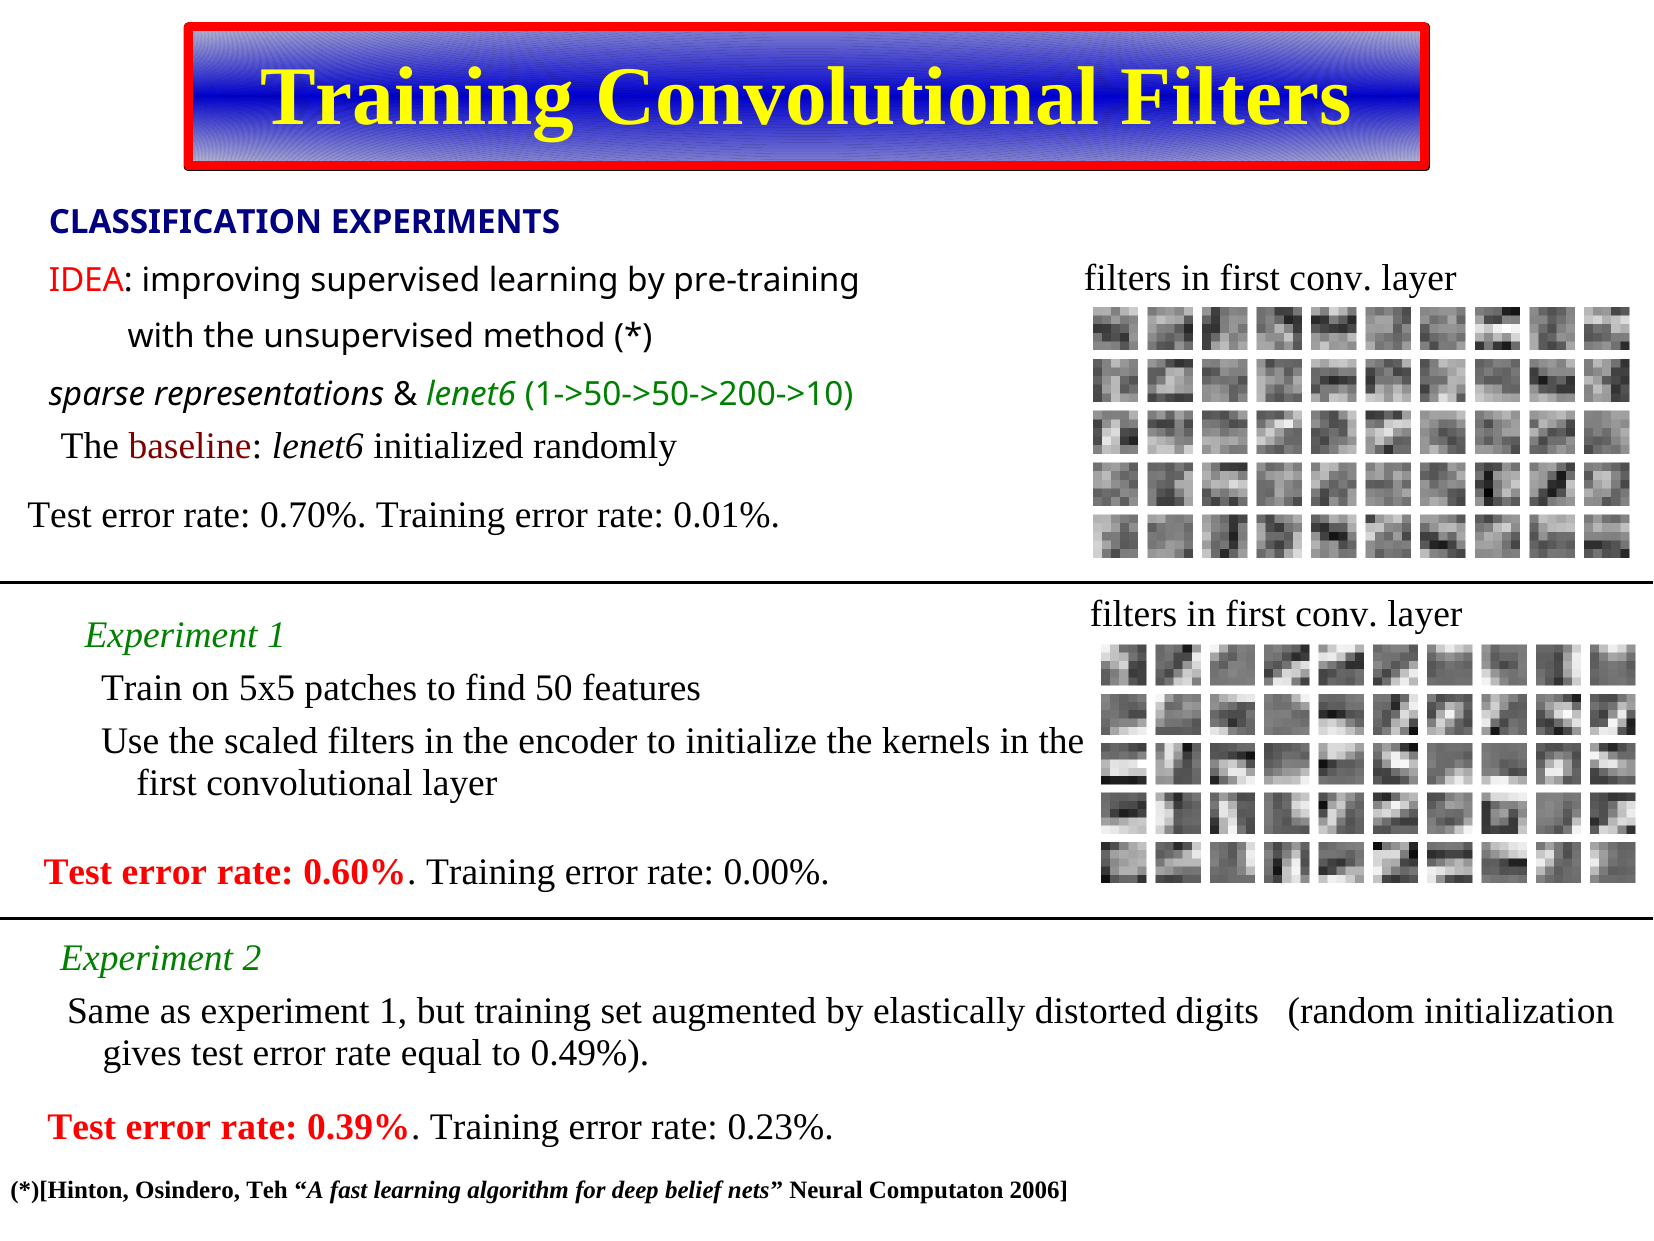

# Training Convolutional Filters
CLASSIFICATION EXPERIMENTS
IDEA: improving supervised learning by pre-training
 with the unsupervised method (*)
sparse representations & lenet6 (1->50->50->200->10)
filters in first conv. layer
 The baseline: lenet6 initialized randomly
Test error rate: 0.70%. Training error rate: 0.01%.
filters in first conv. layer
 Experiment 1
Train on 5x5 patches to find 50 features
Use the scaled filters in the encoder to initialize the kernels in the first convolutional layer
Test error rate: 0.60%. Training error rate: 0.00%.
 Experiment 2
Same as experiment 1, but training set augmented by elastically distorted digits (random initialization gives test error rate equal to 0.49%).
Test error rate: 0.39%. Training error rate: 0.23%.
(*)[Hinton, Osindero, Teh “A fast learning algorithm for deep belief nets” Neural Computaton 2006]